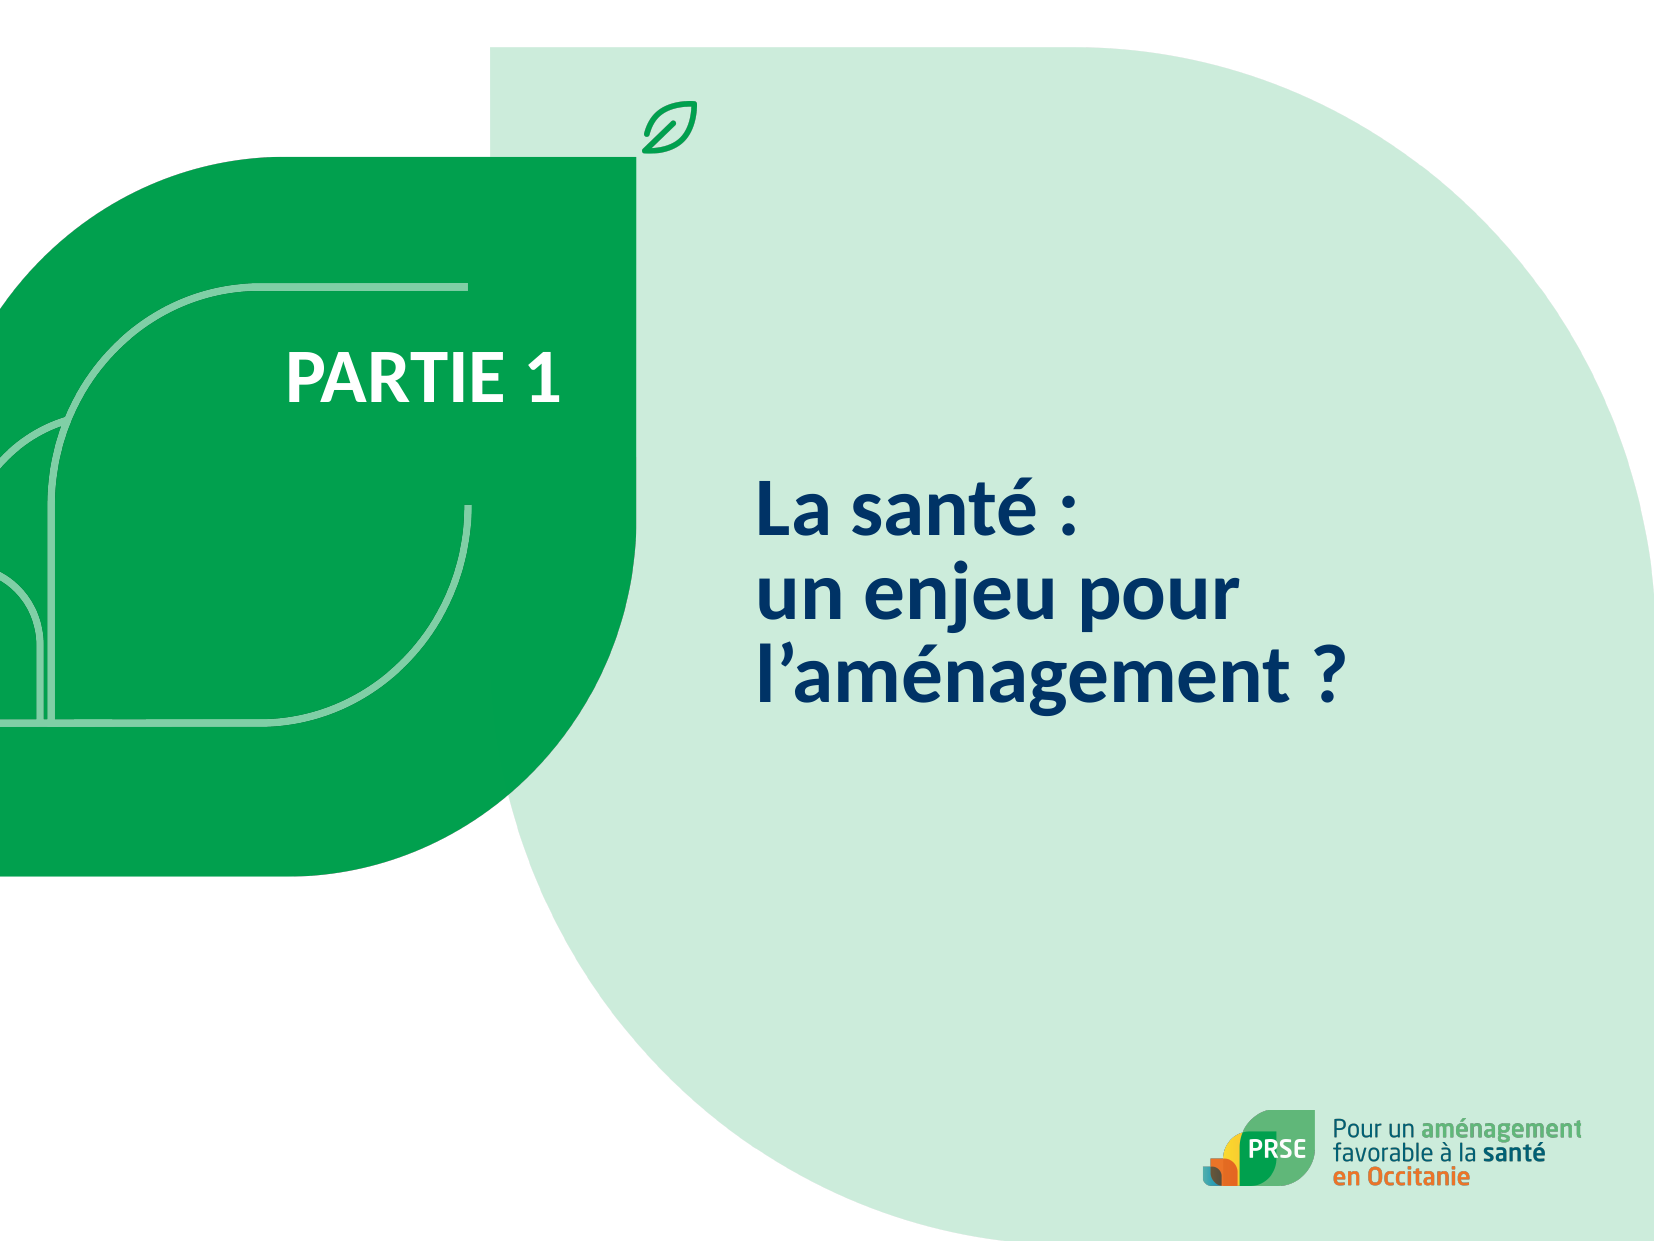

PARTIE 1
# La santé : un enjeu pour l’aménagement ?